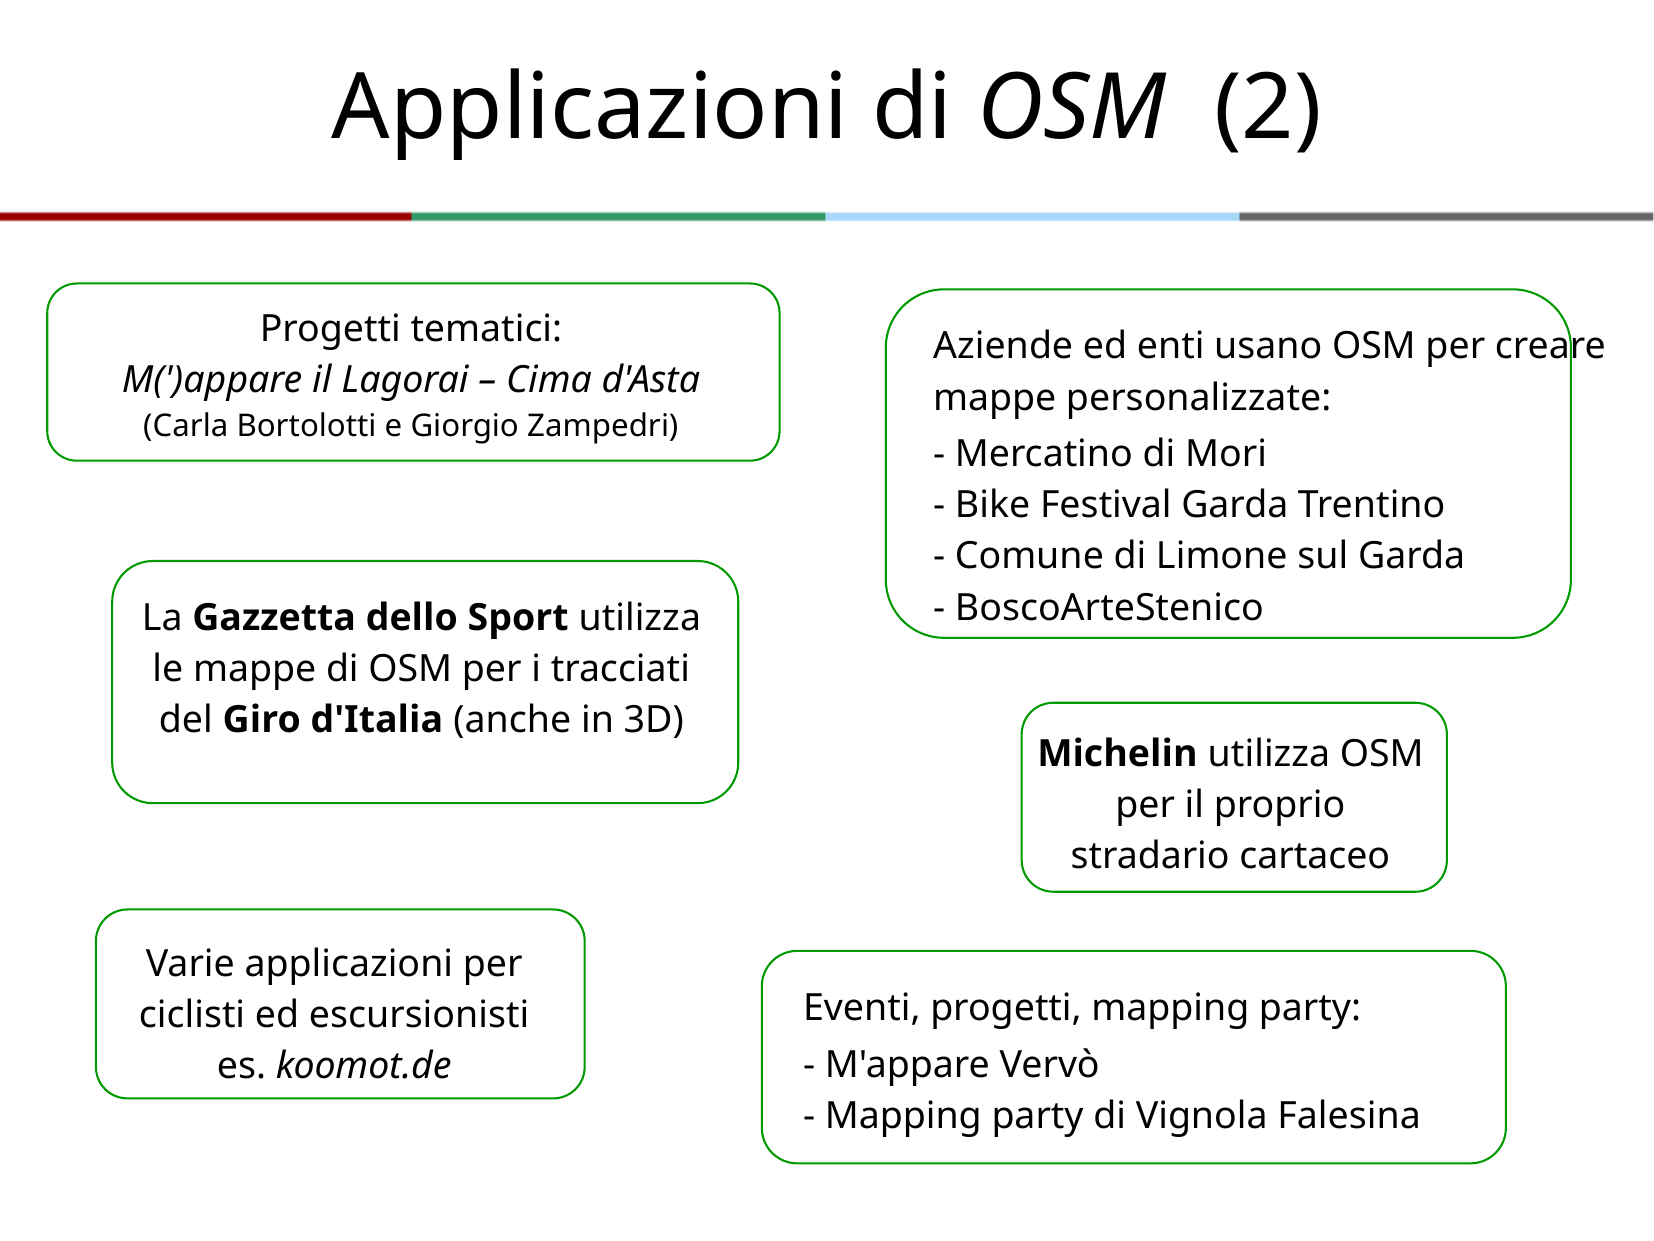

# Applicazioni di OSM (2)
Progetti tematici:
M(')appare il Lagorai – Cima d'Asta
(Carla Bortolotti e Giorgio Zampedri)
Aziende ed enti usano OSM per creare mappe personalizzate:
- Mercatino di Mori
- Bike Festival Garda Trentino
- Comune di Limone sul Garda
- BoscoArteStenico
La Gazzetta dello Sport utilizza le mappe di OSM per i tracciati del Giro d'Italia (anche in 3D)
Michelin utilizza OSM per il proprio stradario cartaceo
Varie applicazioni per ciclisti ed escursionisti
es. koomot.de
Eventi, progetti, mapping party:
- M'appare Vervò
- Mapping party di Vignola Falesina